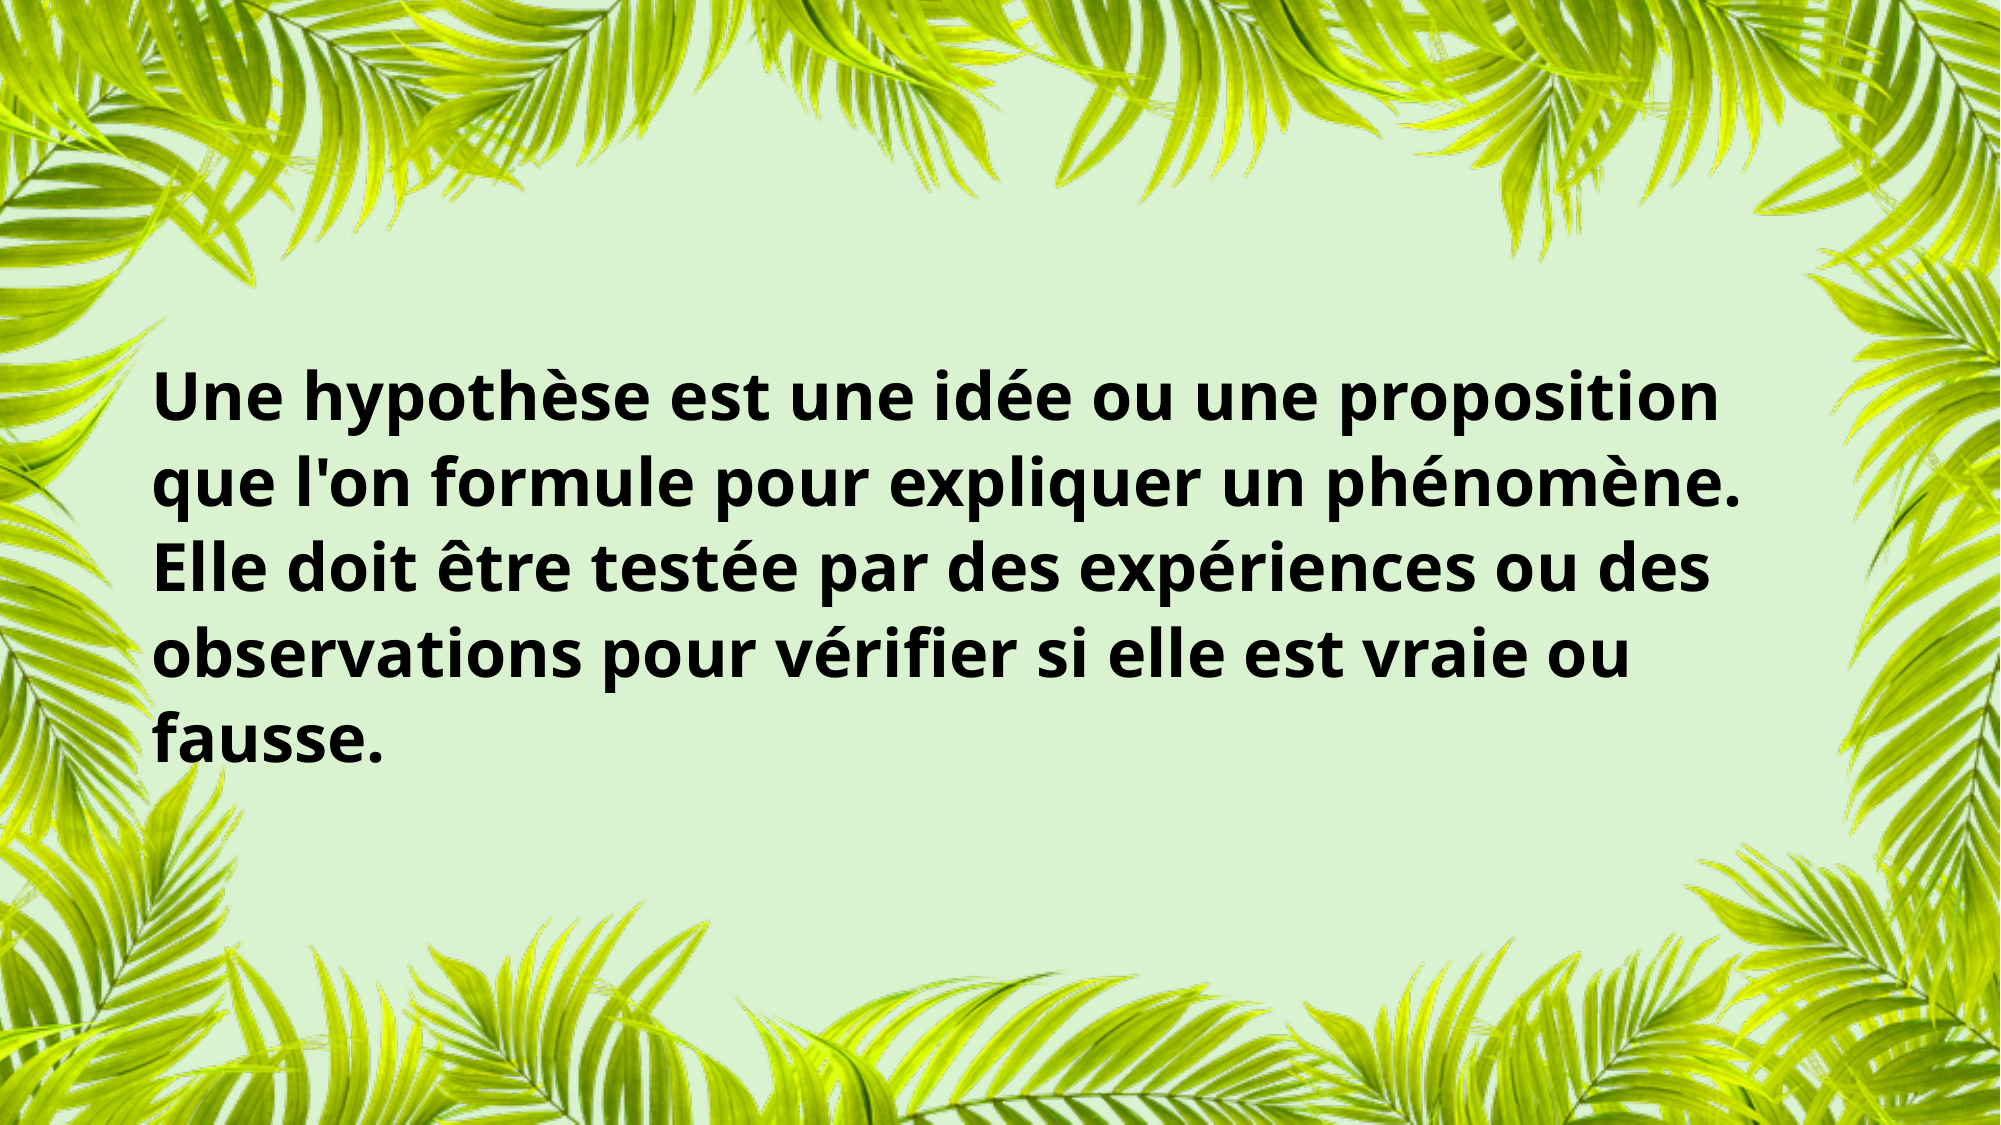

Une hypothèse est une idée ou une proposition que l'on formule pour expliquer un phénomène. Elle doit être testée par des expériences ou des observations pour vérifier si elle est vraie ou fausse.